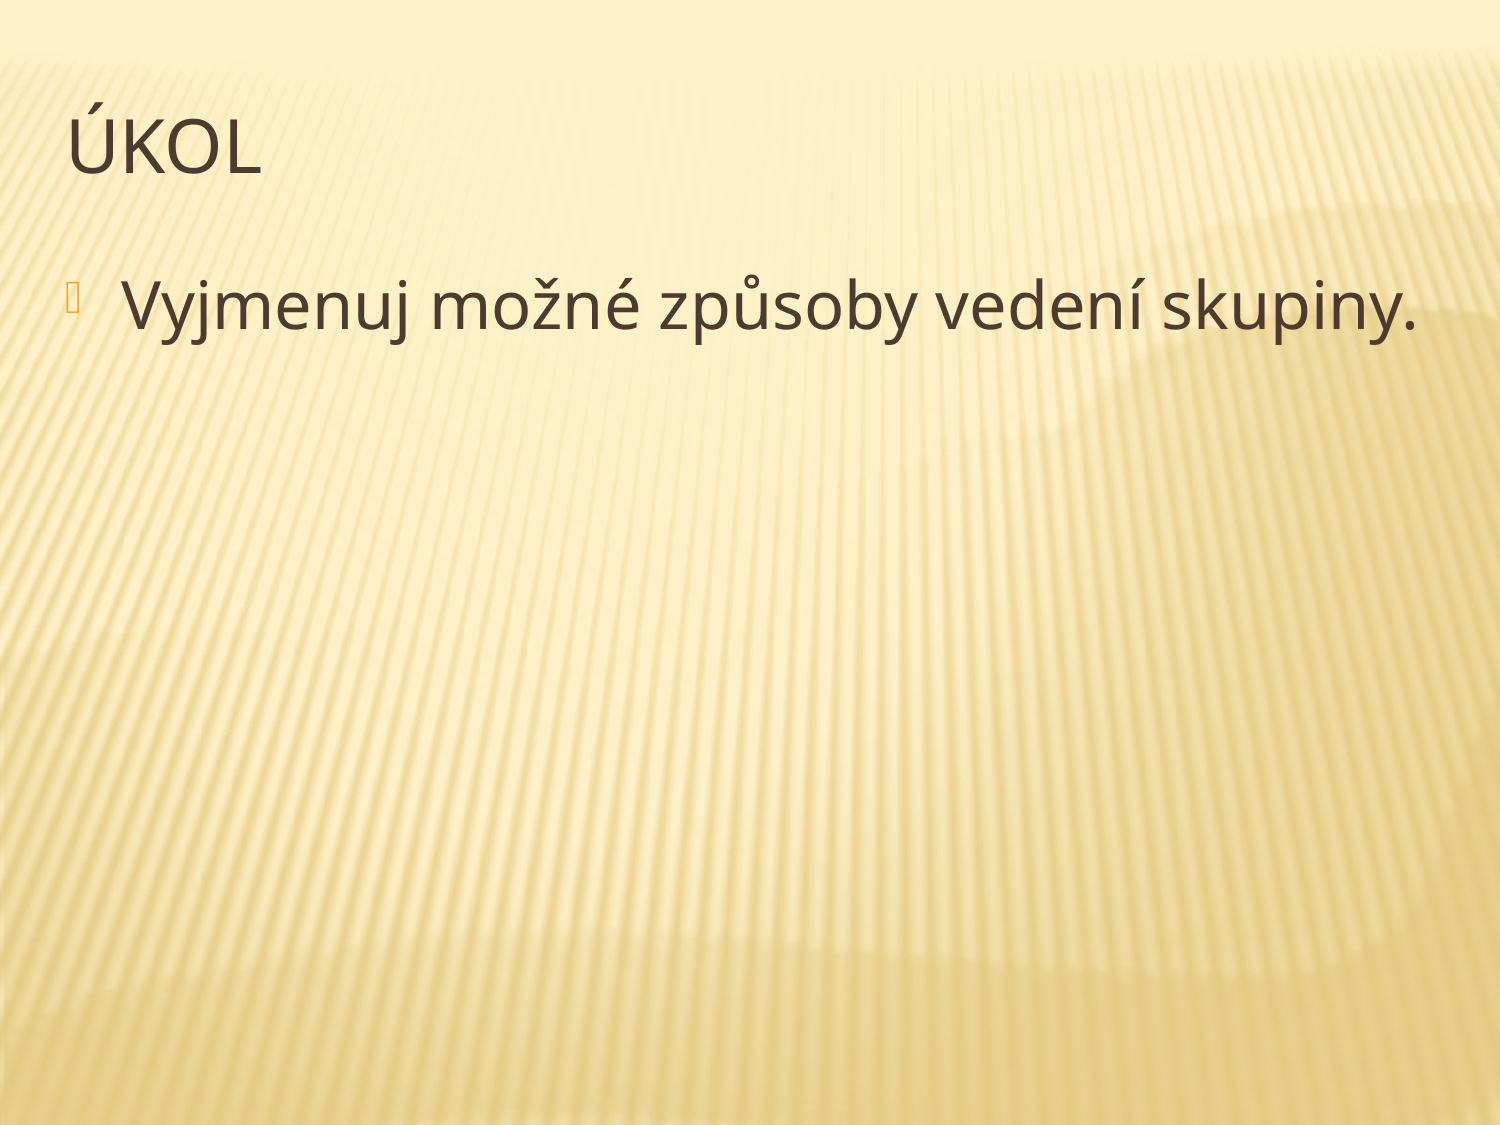

# Úkol
Vyjmenuj možné způsoby vedení skupiny.